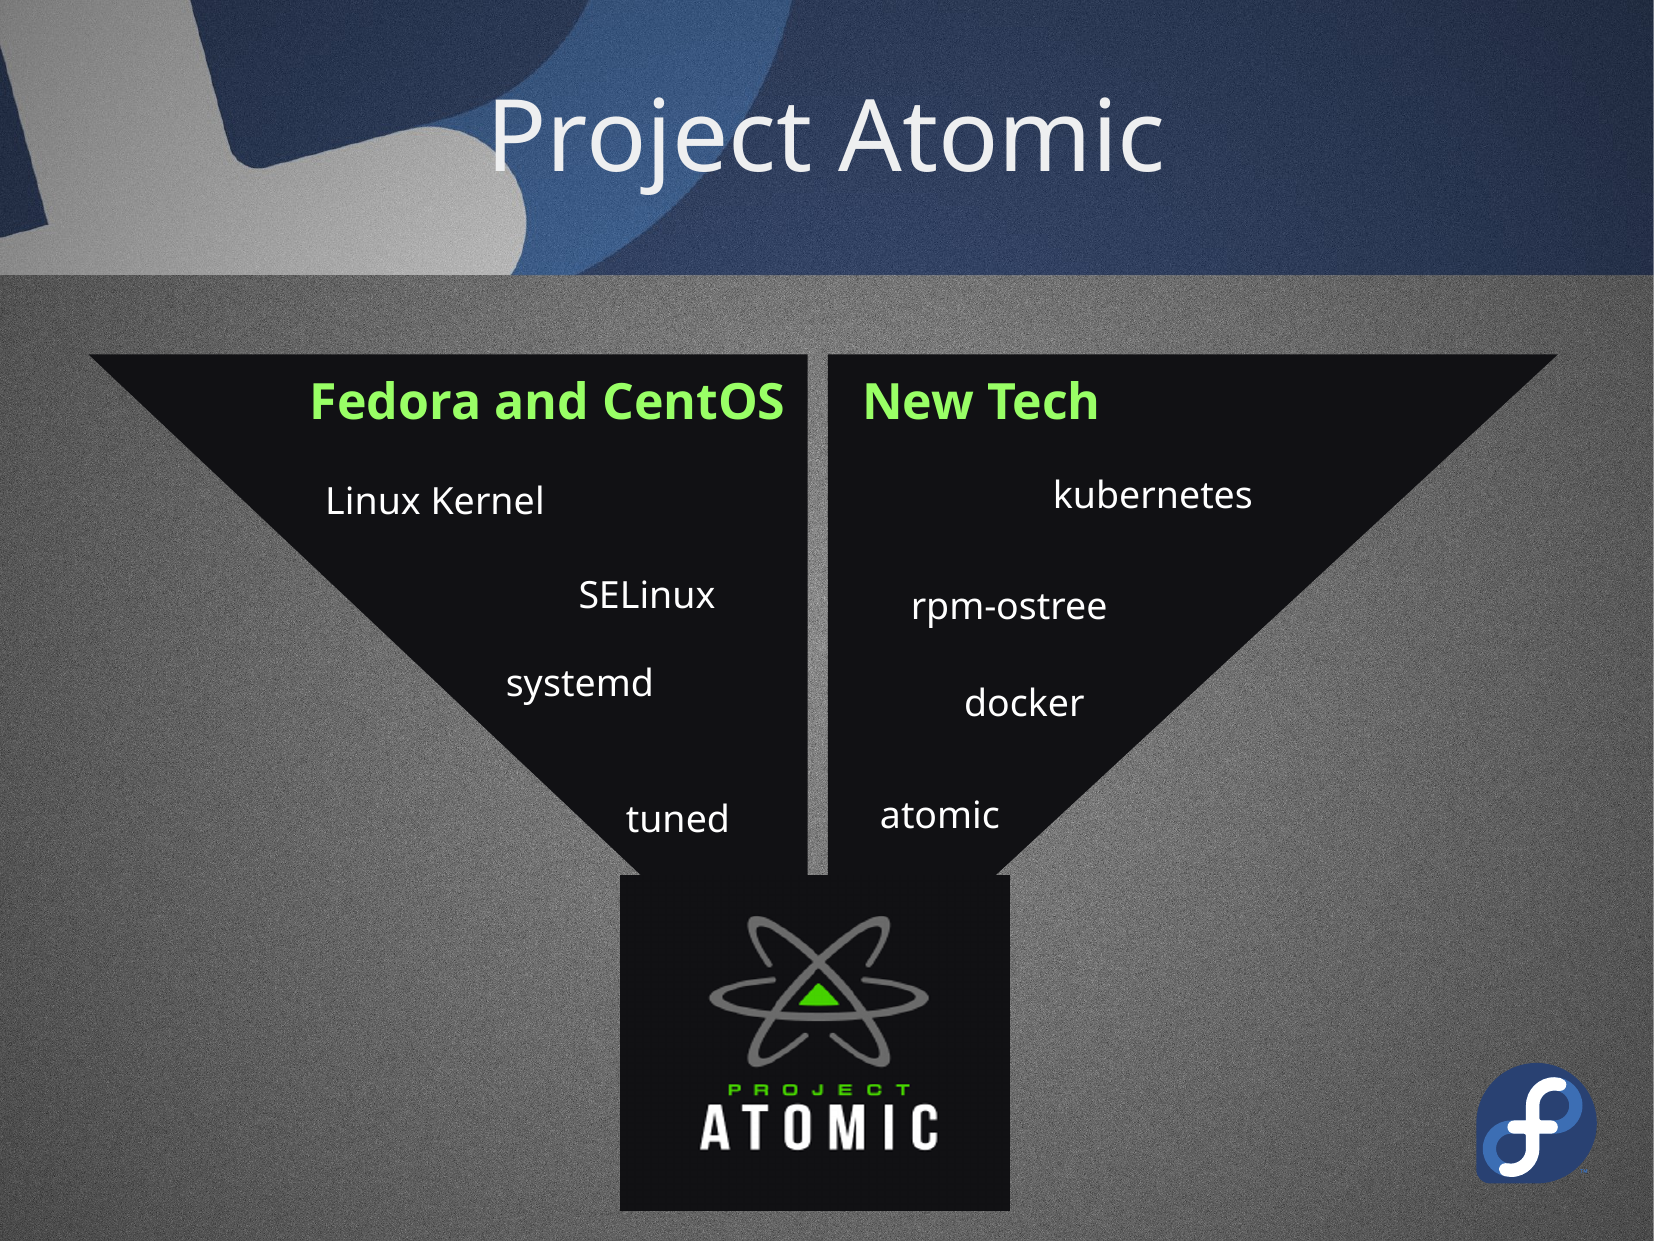

# Project Atomic
Fedora and CentOS
New Tech
kubernetes
Linux Kernel
SELinux
rpm-ostree
systemd
docker
atomic
tuned
...